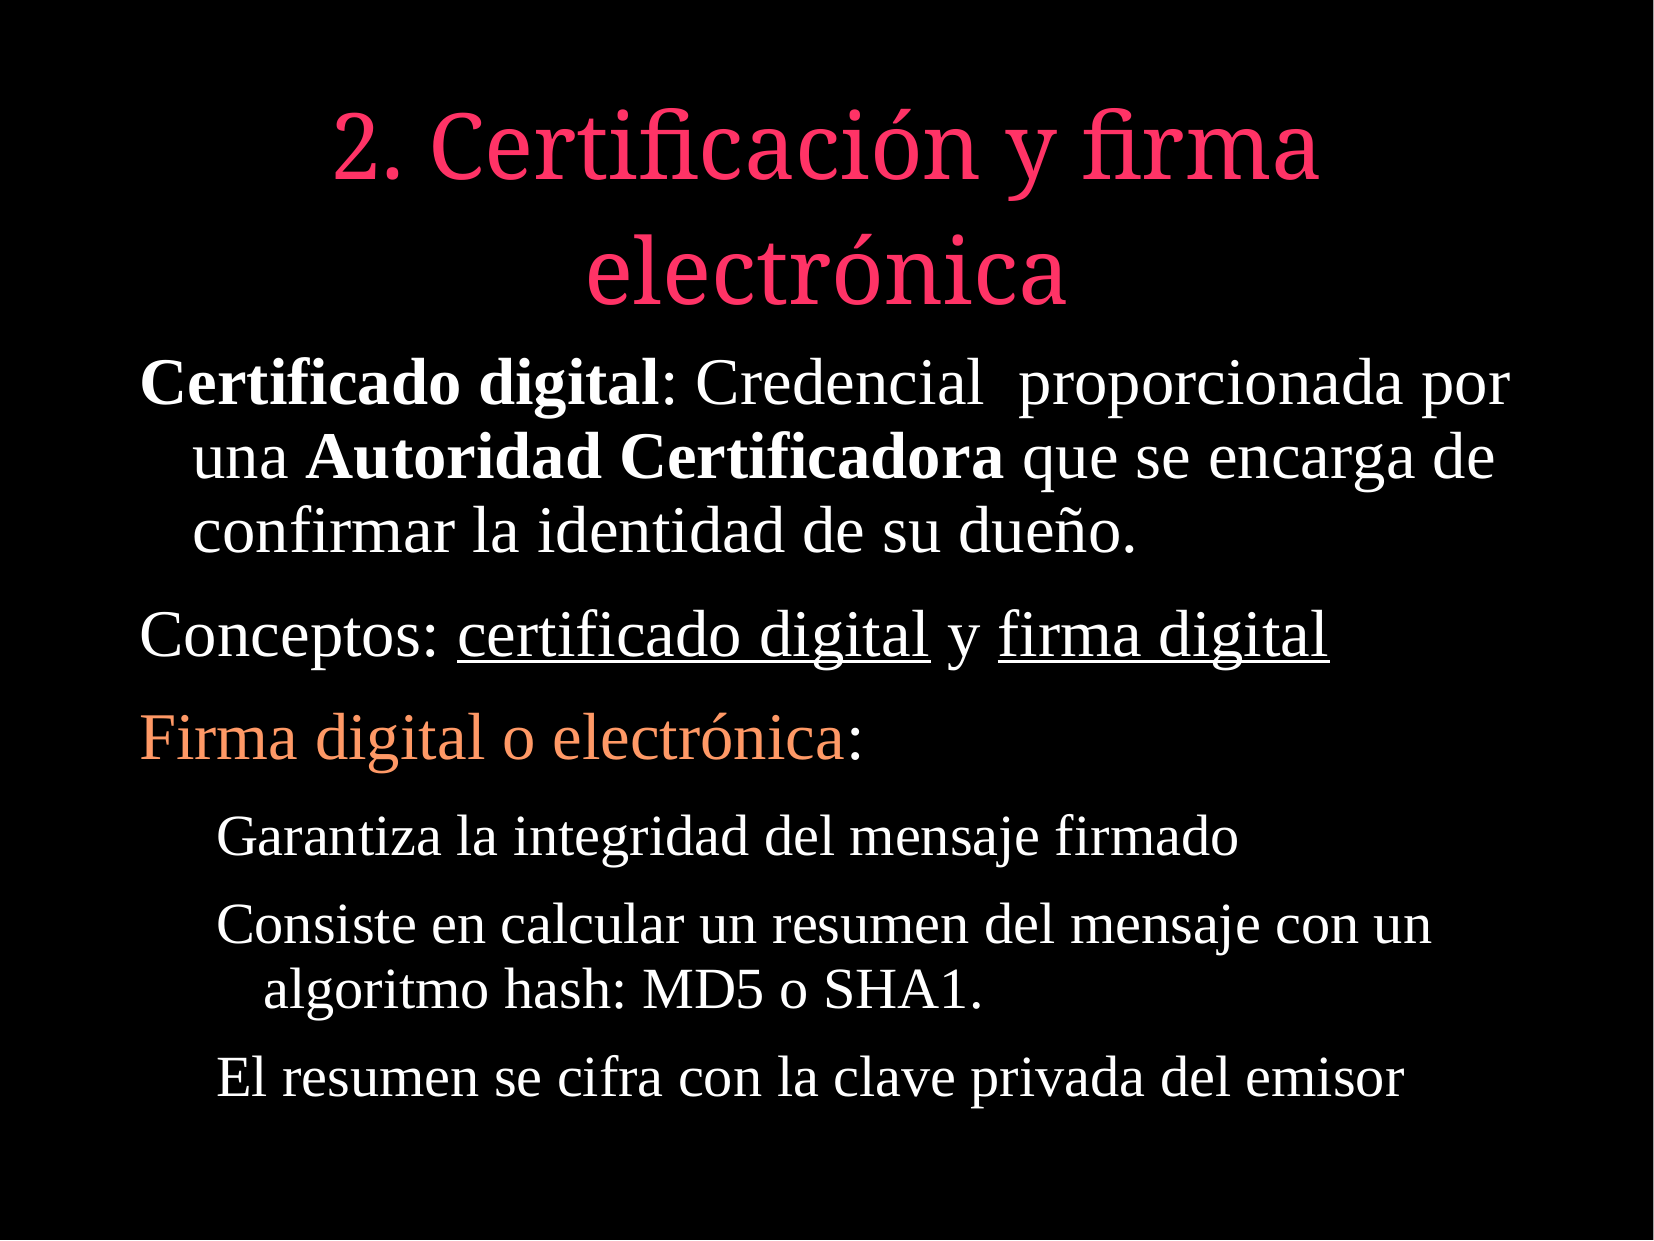

# 2. Certificación y firma electrónica
Certificado digital: Credencial proporcionada por una Autoridad Certificadora que se encarga de confirmar la identidad de su dueño.
Conceptos: certificado digital y firma digital
Firma digital o electrónica:
Garantiza la integridad del mensaje firmado
Consiste en calcular un resumen del mensaje con un algoritmo hash: MD5 o SHA1.
El resumen se cifra con la clave privada del emisor